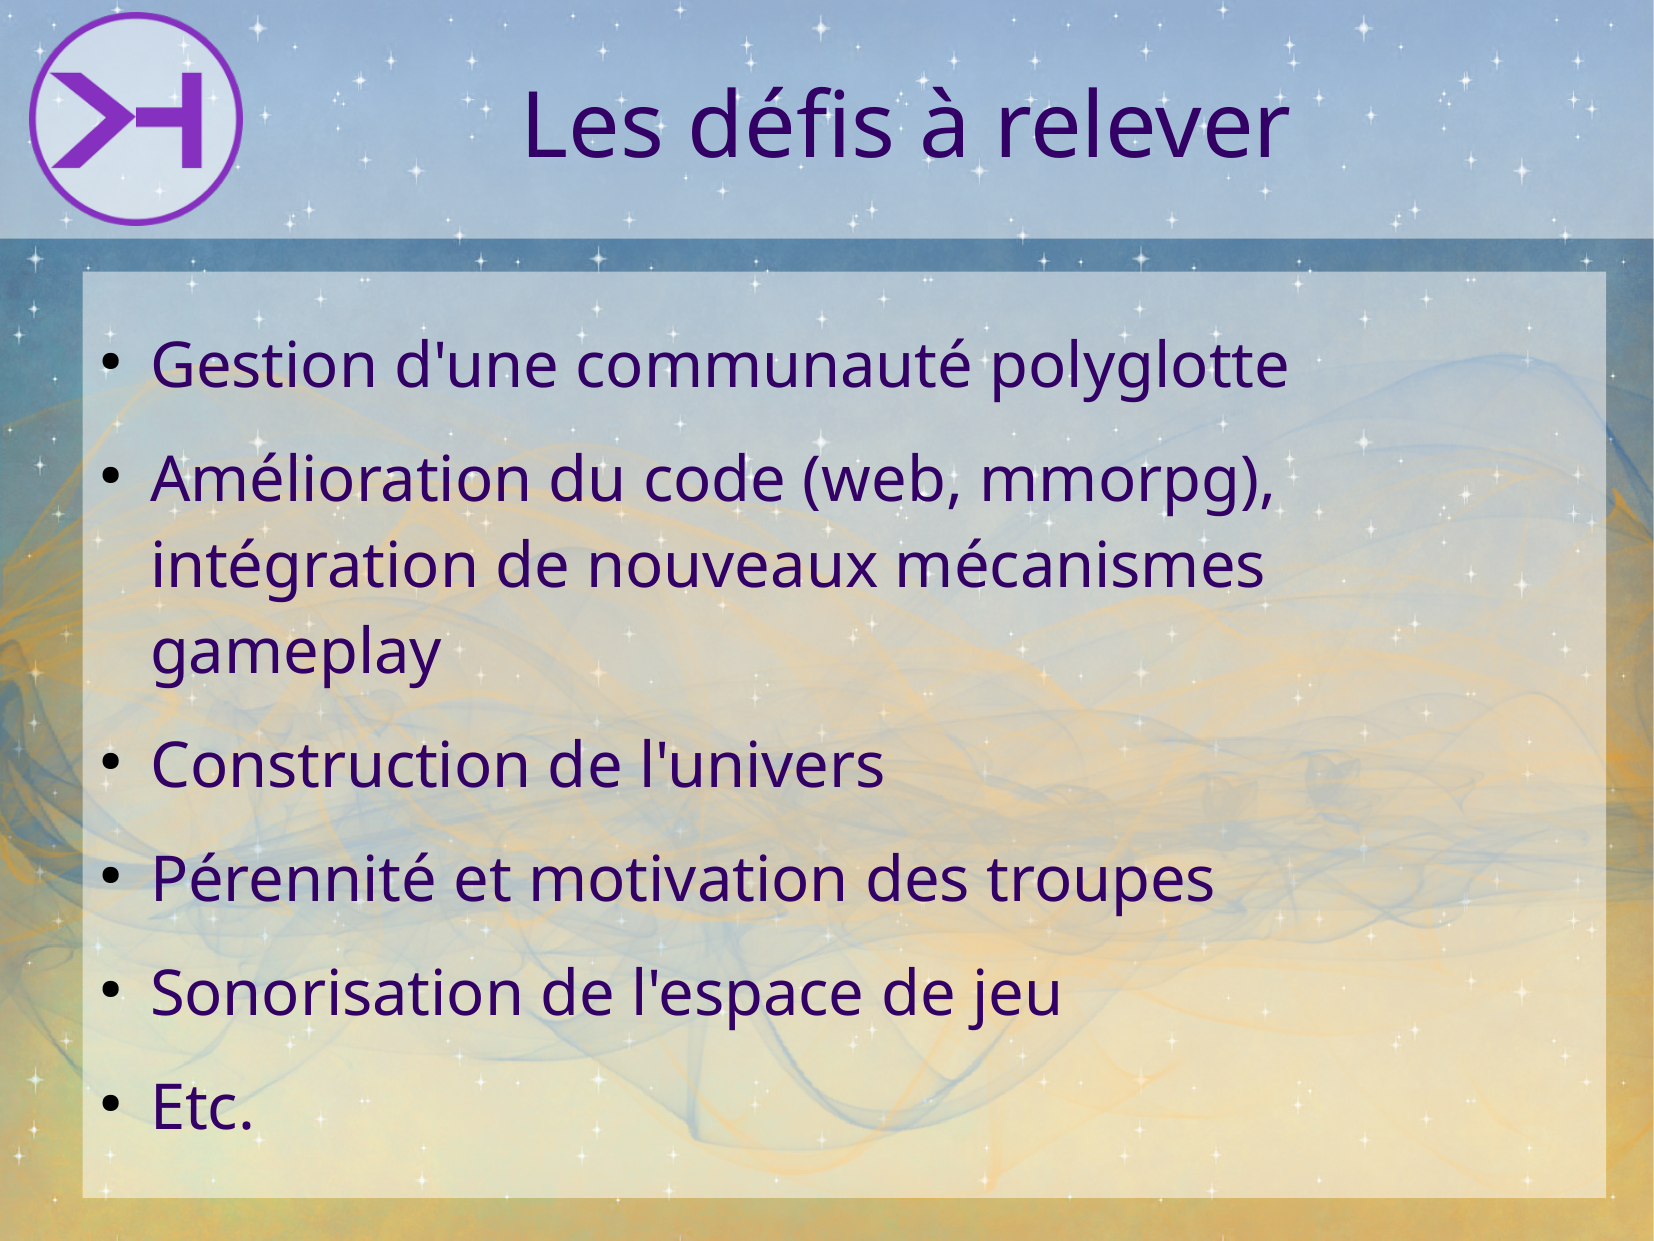

# Les défis à relever
Gestion d'une communauté polyglotte
Amélioration du code (web, mmorpg), intégration de nouveaux mécanismes gameplay
Construction de l'univers
Pérennité et motivation des troupes
Sonorisation de l'espace de jeu
Etc.